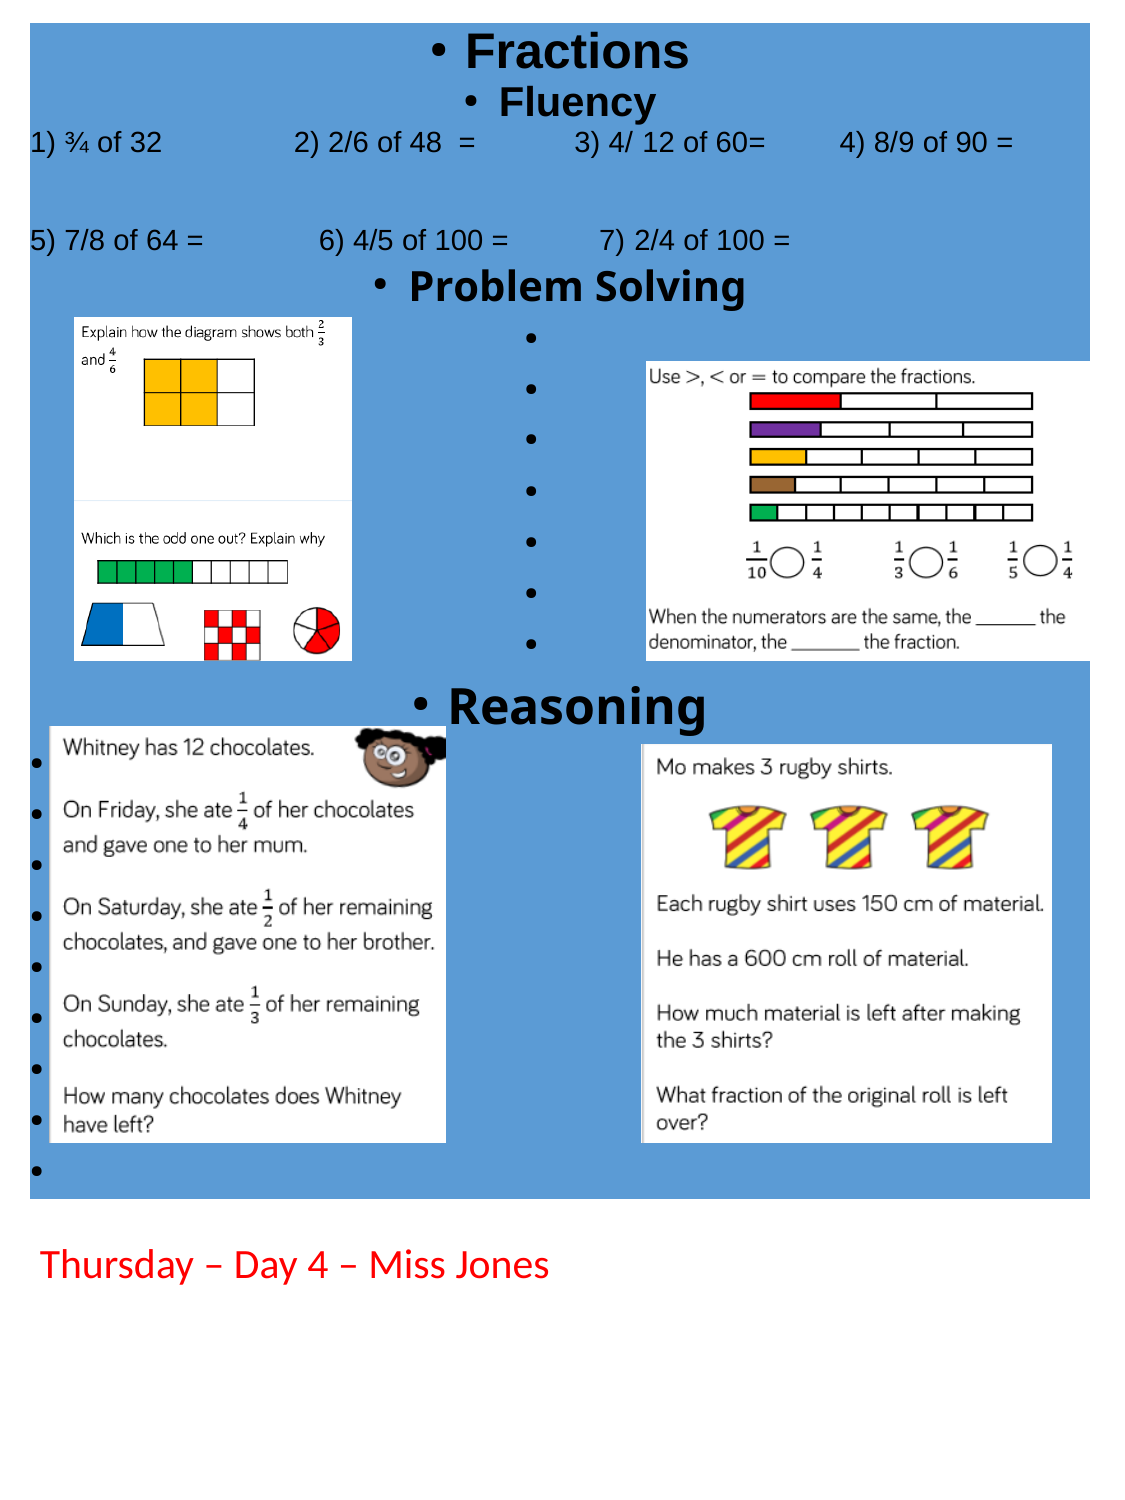

| Fractions Fluency 1) ¾ of 32 2) 2/6 of 48 = 3) 4/ 12 of 60= 4) 8/9 of 90 = 5) 7/8 of 64 = 6) 4/5 of 100 = 7) 2/4 of 100 = |
| --- |
| Problem Solving |
| Reasoning |
Thursday – Day 4 – Miss Jones